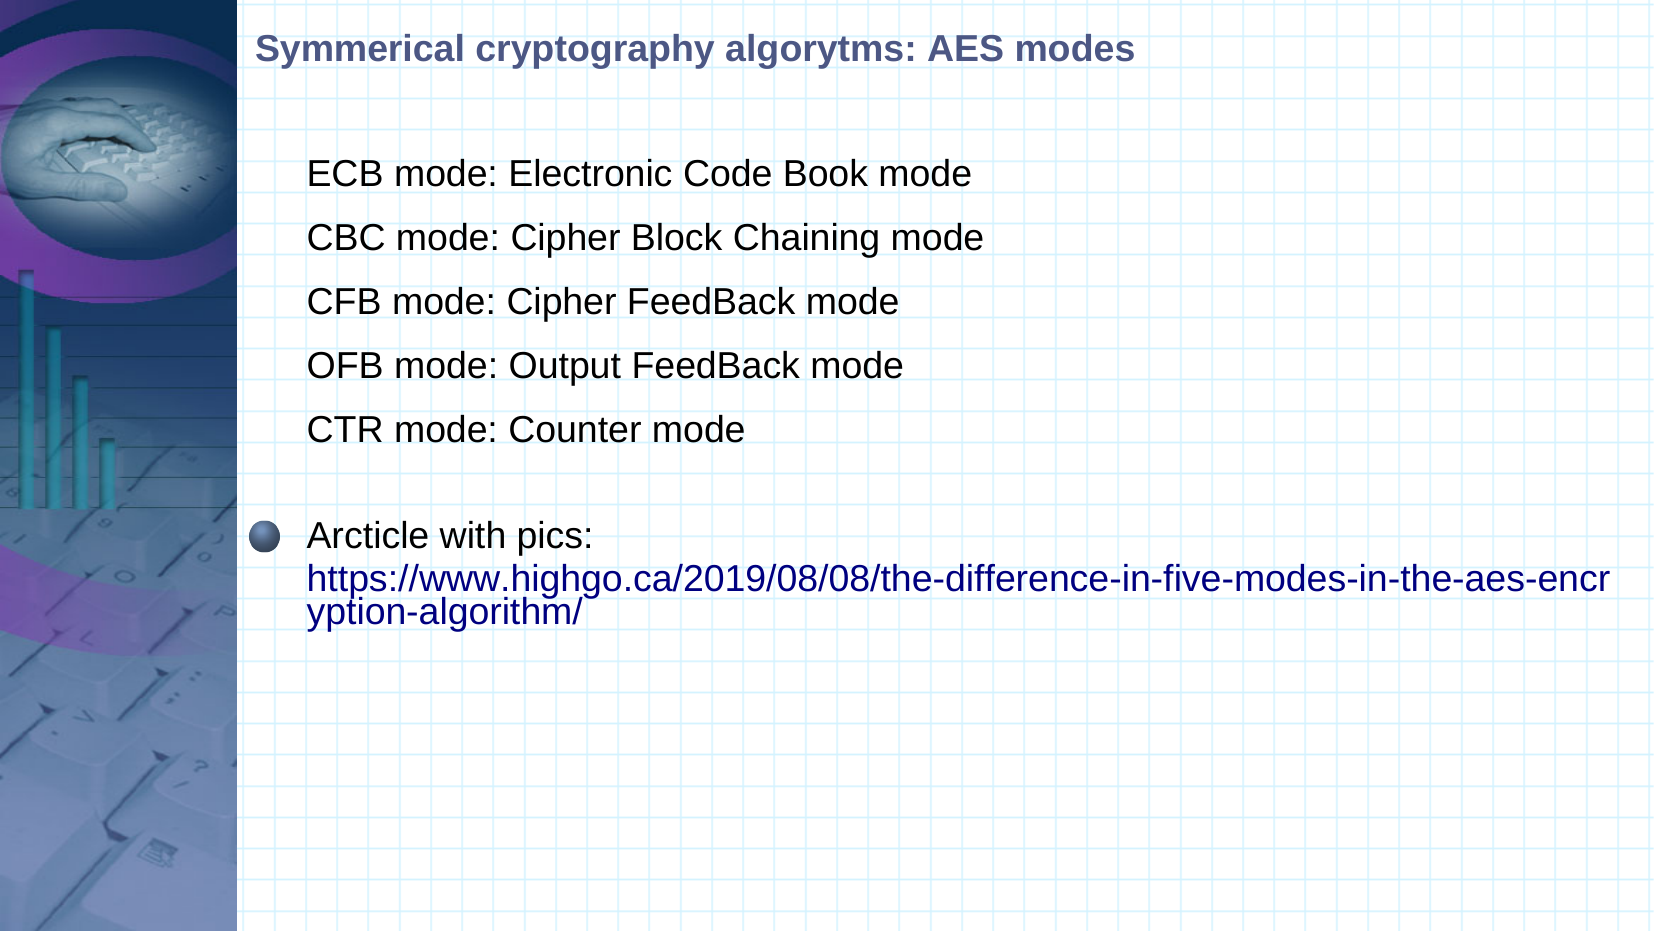

# Symmerical cryptography algorytms: AES modes
ECB mode: Electronic Code Book mode
CBC mode: Cipher Block Chaining mode
CFB mode: Cipher FeedBack mode
OFB mode: Output FeedBack mode
CTR mode: Counter mode
Arcticle with pics:
https://www.highgo.ca/2019/08/08/the-difference-in-five-modes-in-the-aes-encryption-algorithm/